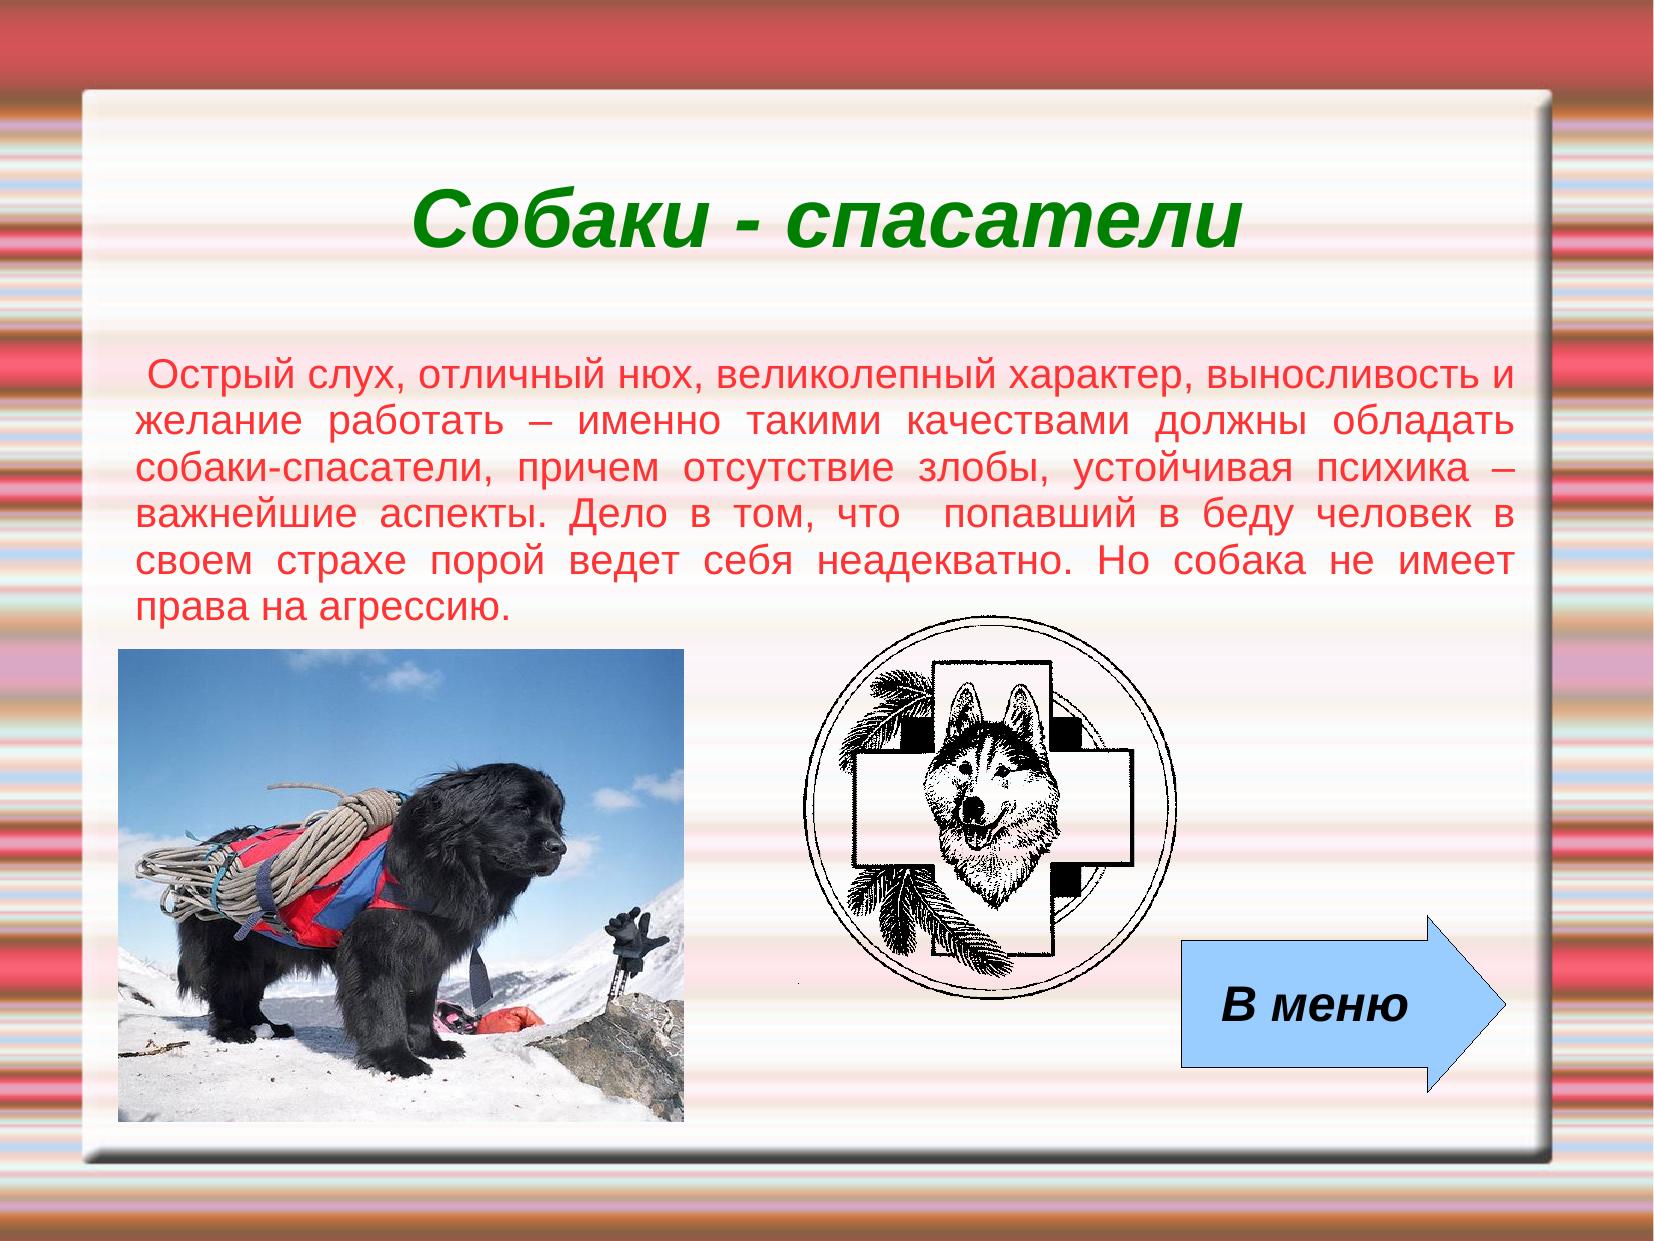

# Собаки - спасатели
 Острый слух, отличный нюх, великолепный характер, выносливость и желание работать – именно такими качествами должны обладать собаки-спасатели, причем отсутствие злобы, устойчивая психика – важнейшие аспекты. Дело в том, что попавший в беду человек в своем страхе порой ведет себя неадекватно. Но собака не имеет права на агрессию.
В меню